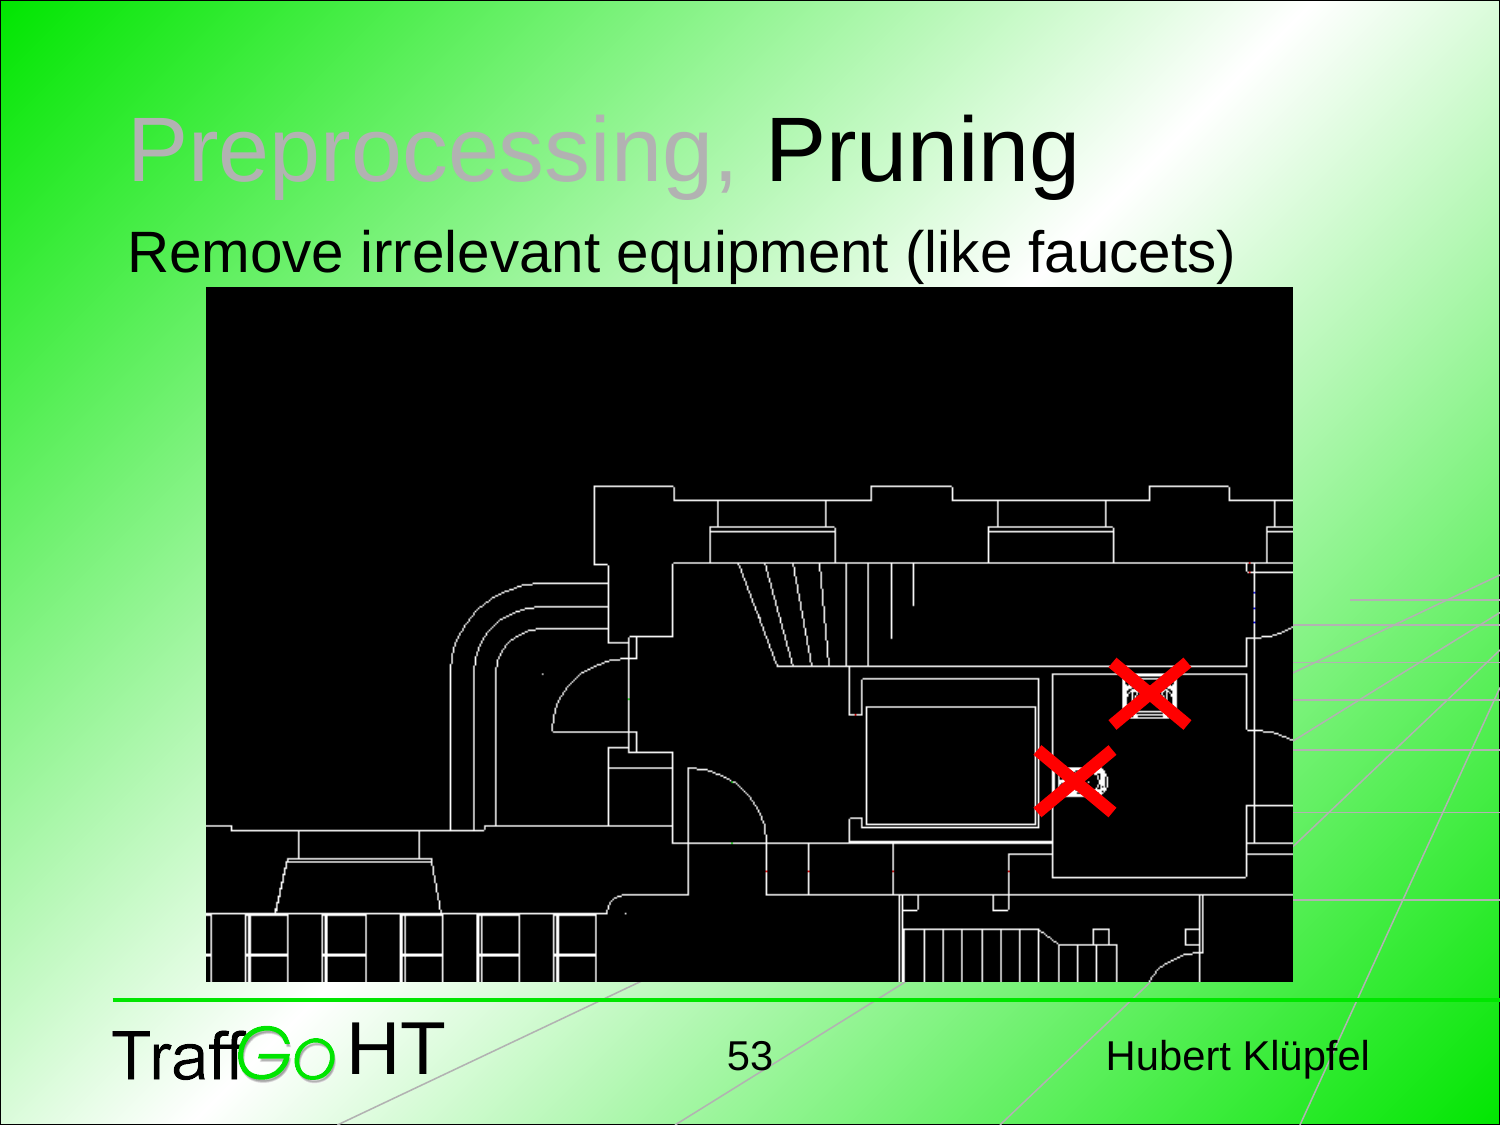

Preprocessing, Pruning
# Remove irrelevant equipment (like faucets)